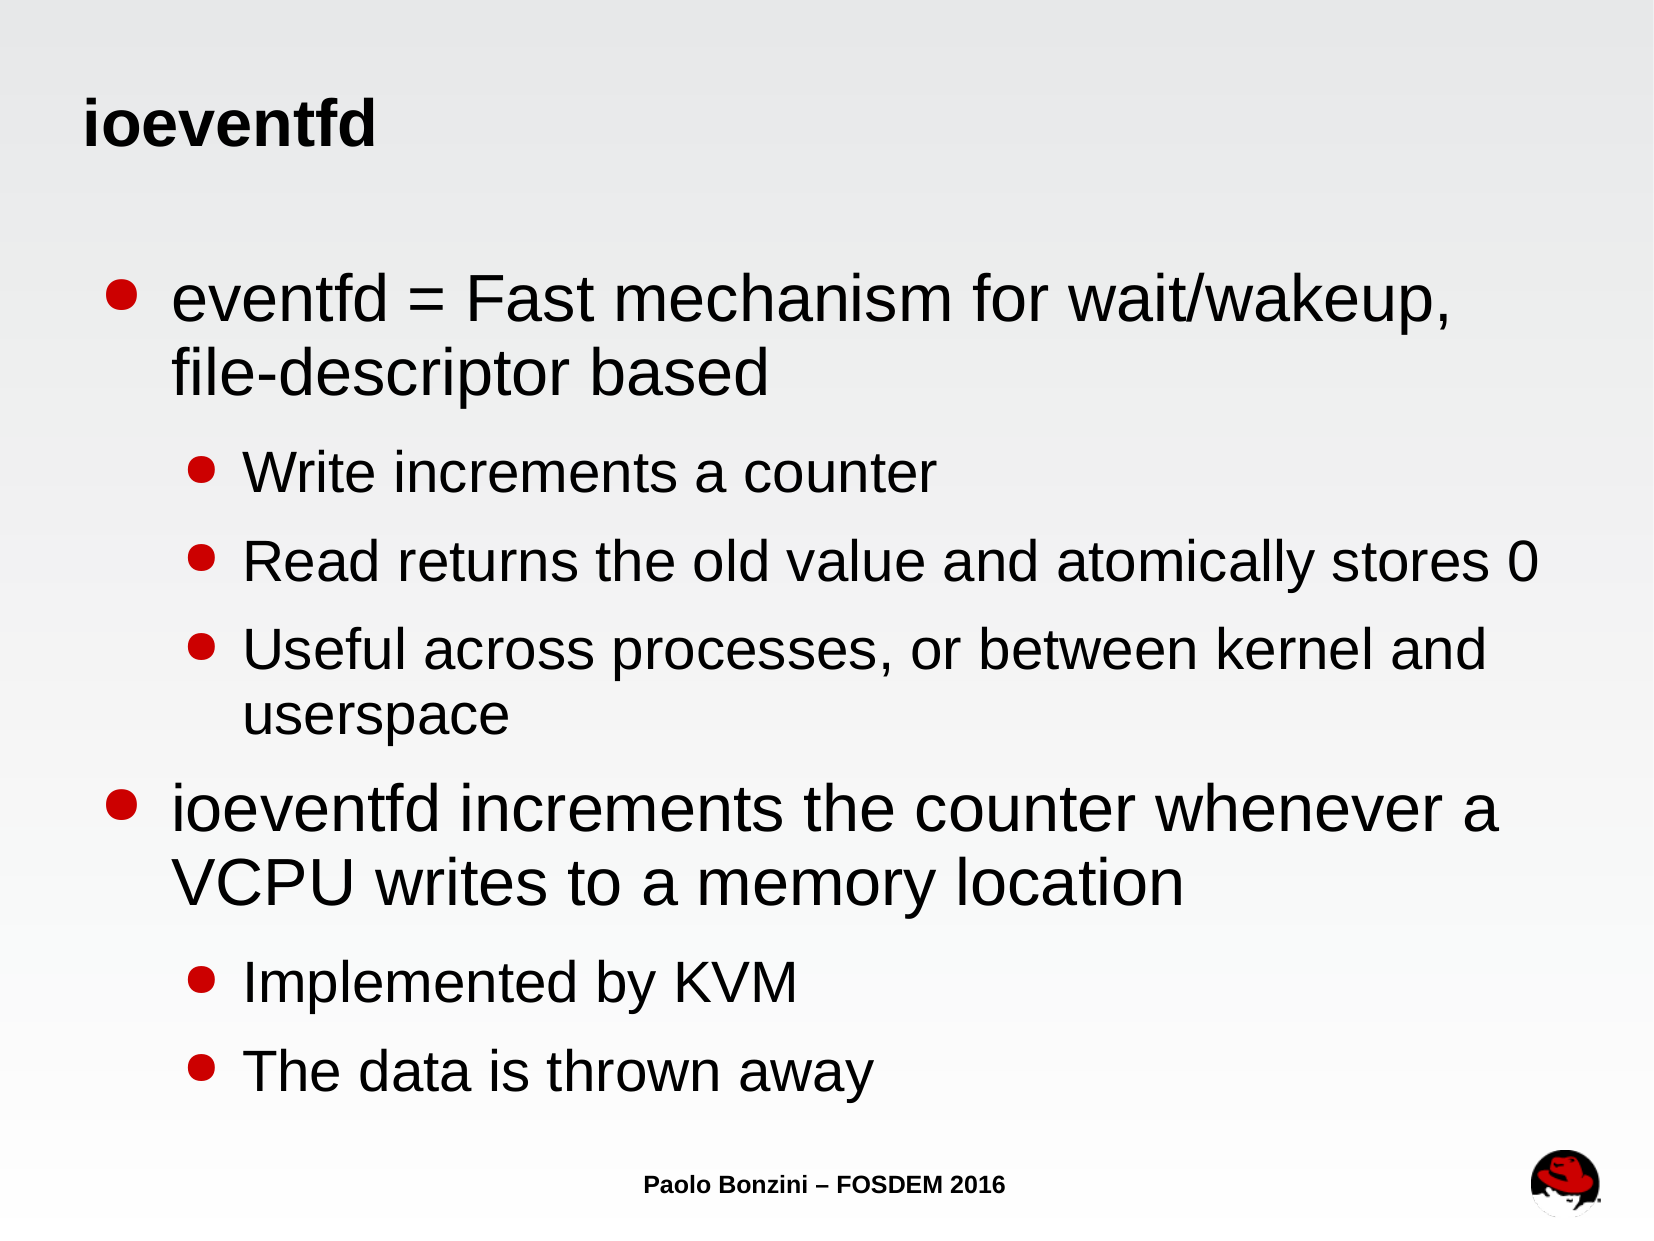

# ioeventfd
eventfd = Fast mechanism for wait/wakeup, file-descriptor based
Write increments a counter
Read returns the old value and atomically stores 0
Useful across processes, or between kernel and userspace
ioeventfd increments the counter whenever a VCPU writes to a memory location
Implemented by KVM
The data is thrown away